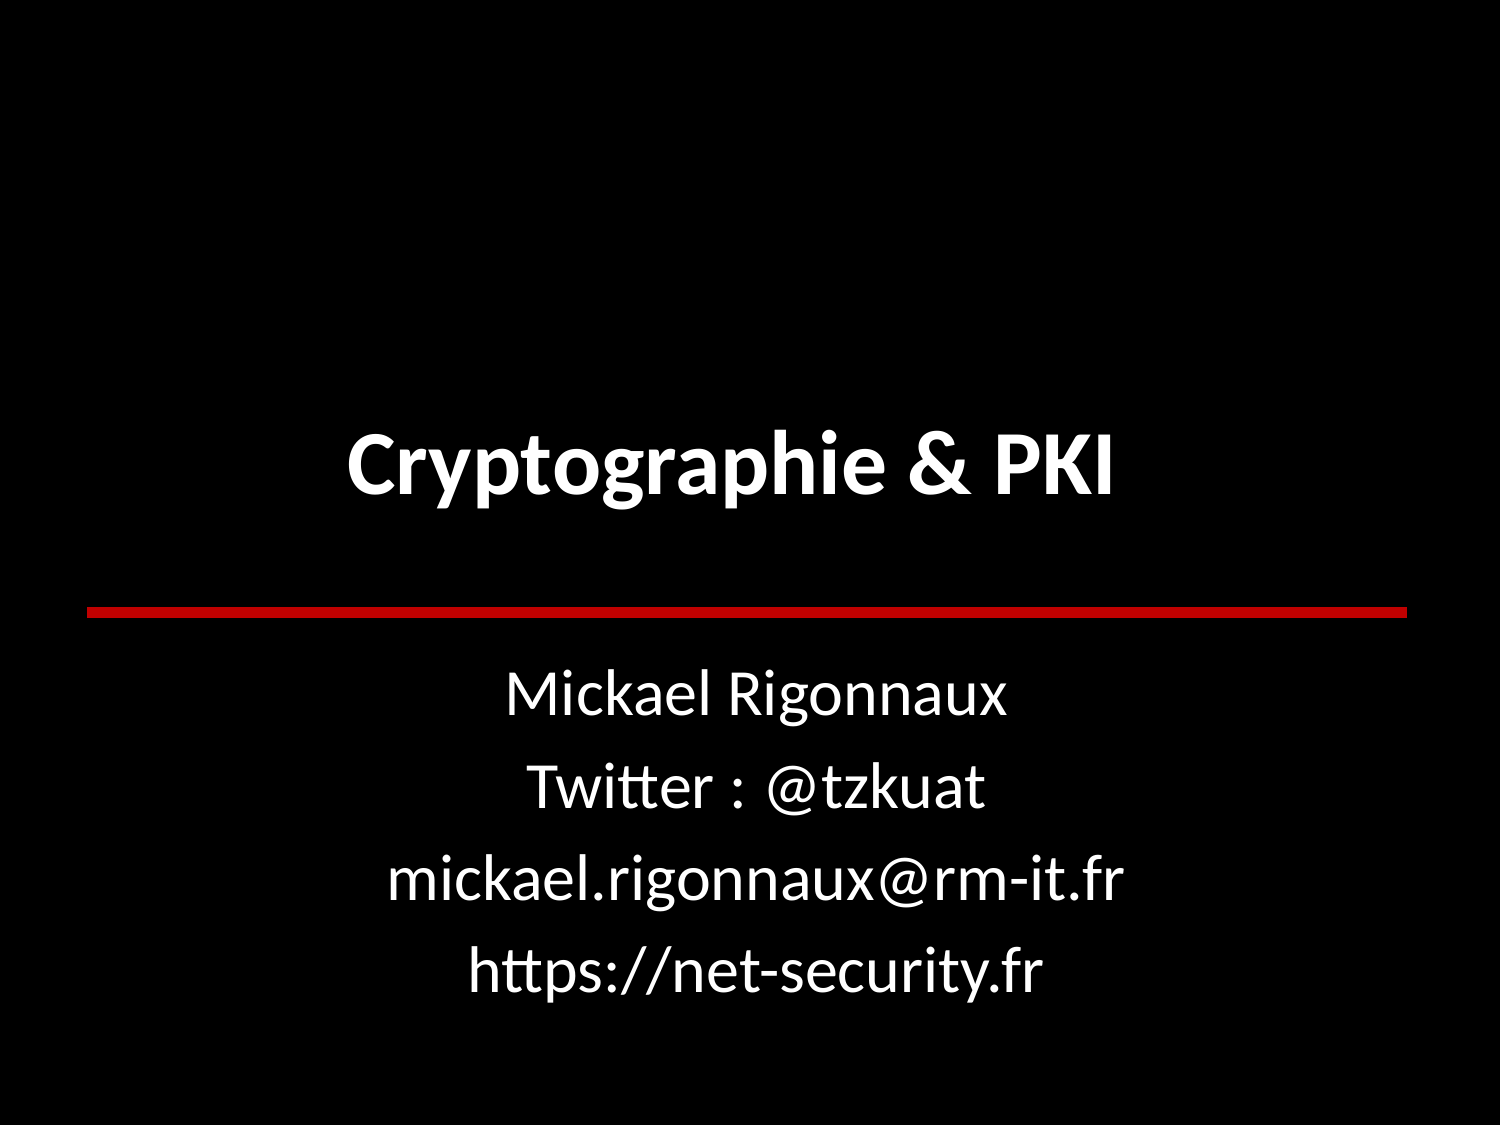

# Cryptographie & PKI
Mickael Rigonnaux
Twitter : @tzkuat
mickael.rigonnaux@rm-it.fr
https://net-security.fr